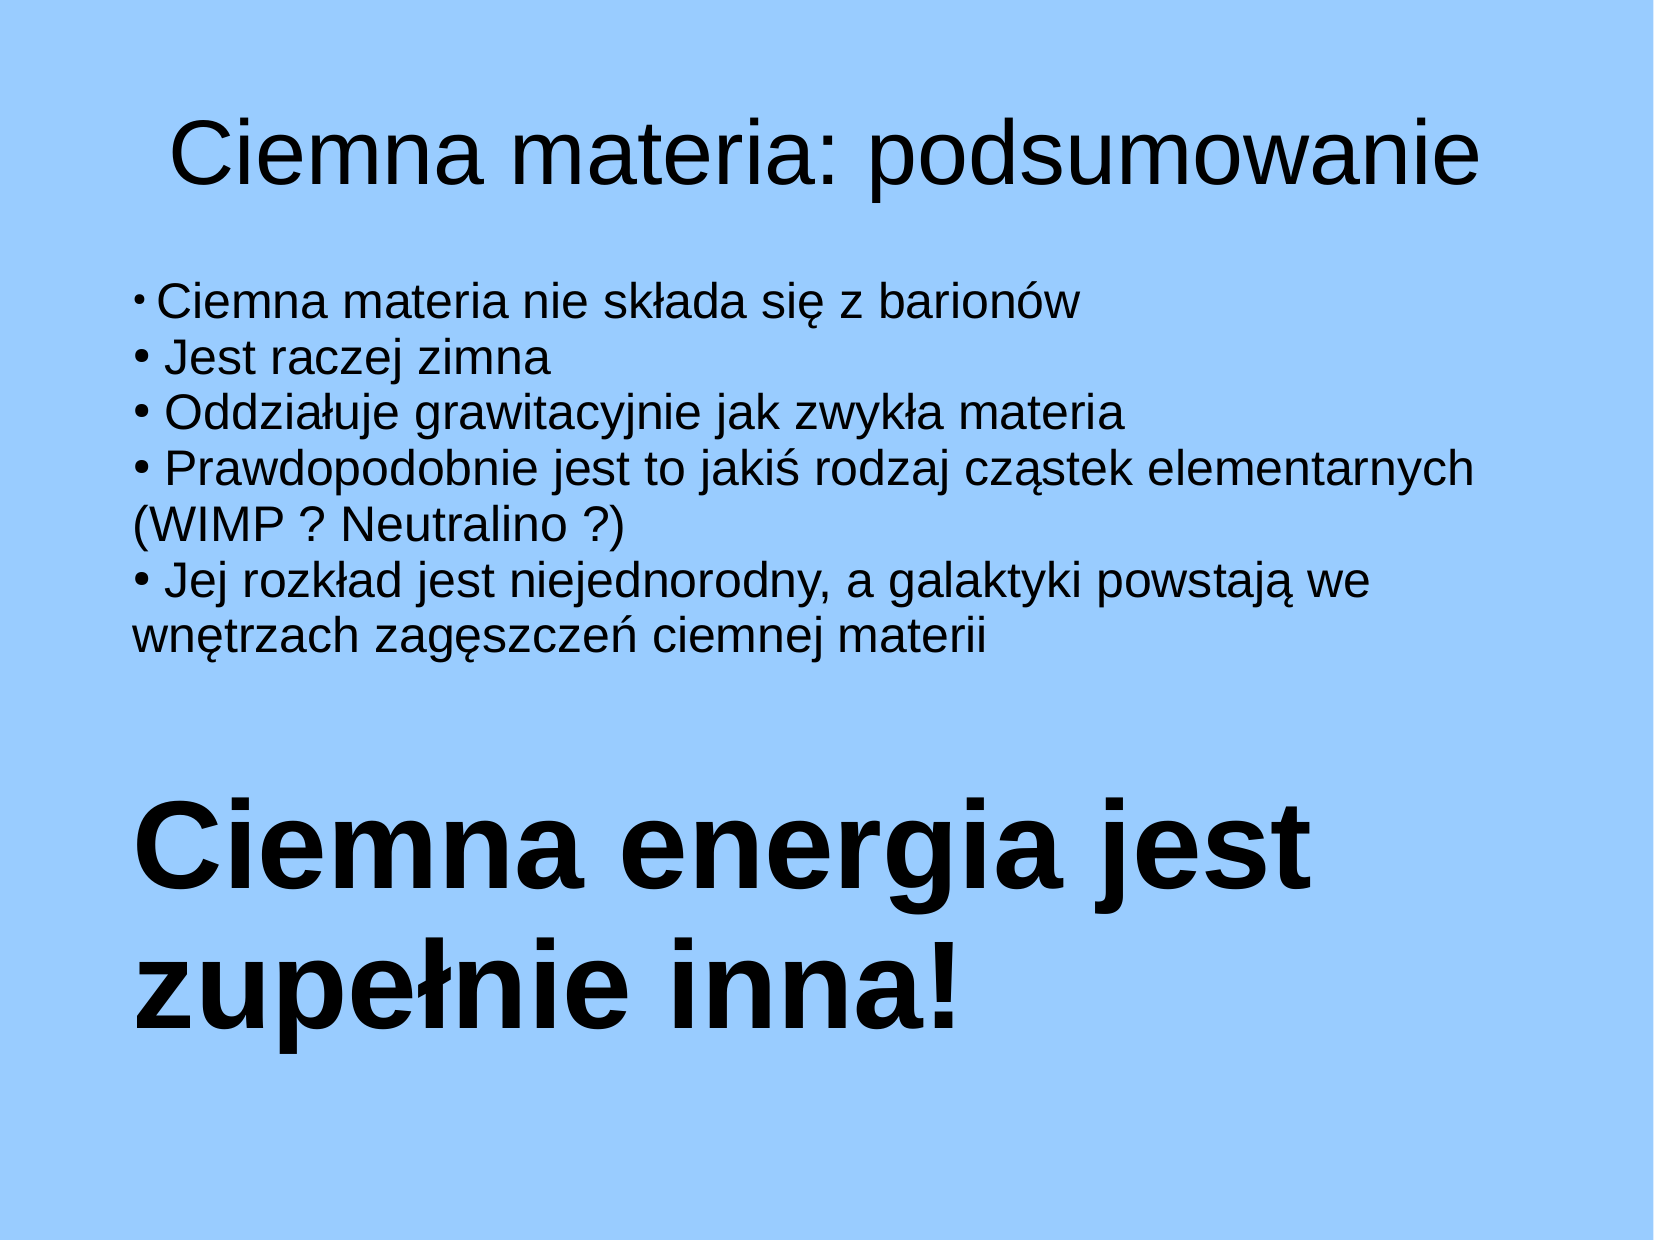

# Ciemna materia: podsumowanie
 Ciemna materia nie składa się z barionów
 Jest raczej zimna
 Oddziałuje grawitacyjnie jak zwykła materia
 Prawdopodobnie jest to jakiś rodzaj cząstek elementarnych (WIMP ? Neutralino ?)
 Jej rozkład jest niejednorodny, a galaktyki powstają we wnętrzach zagęszczeń ciemnej materii
Ciemna energia jest zupełnie inna!